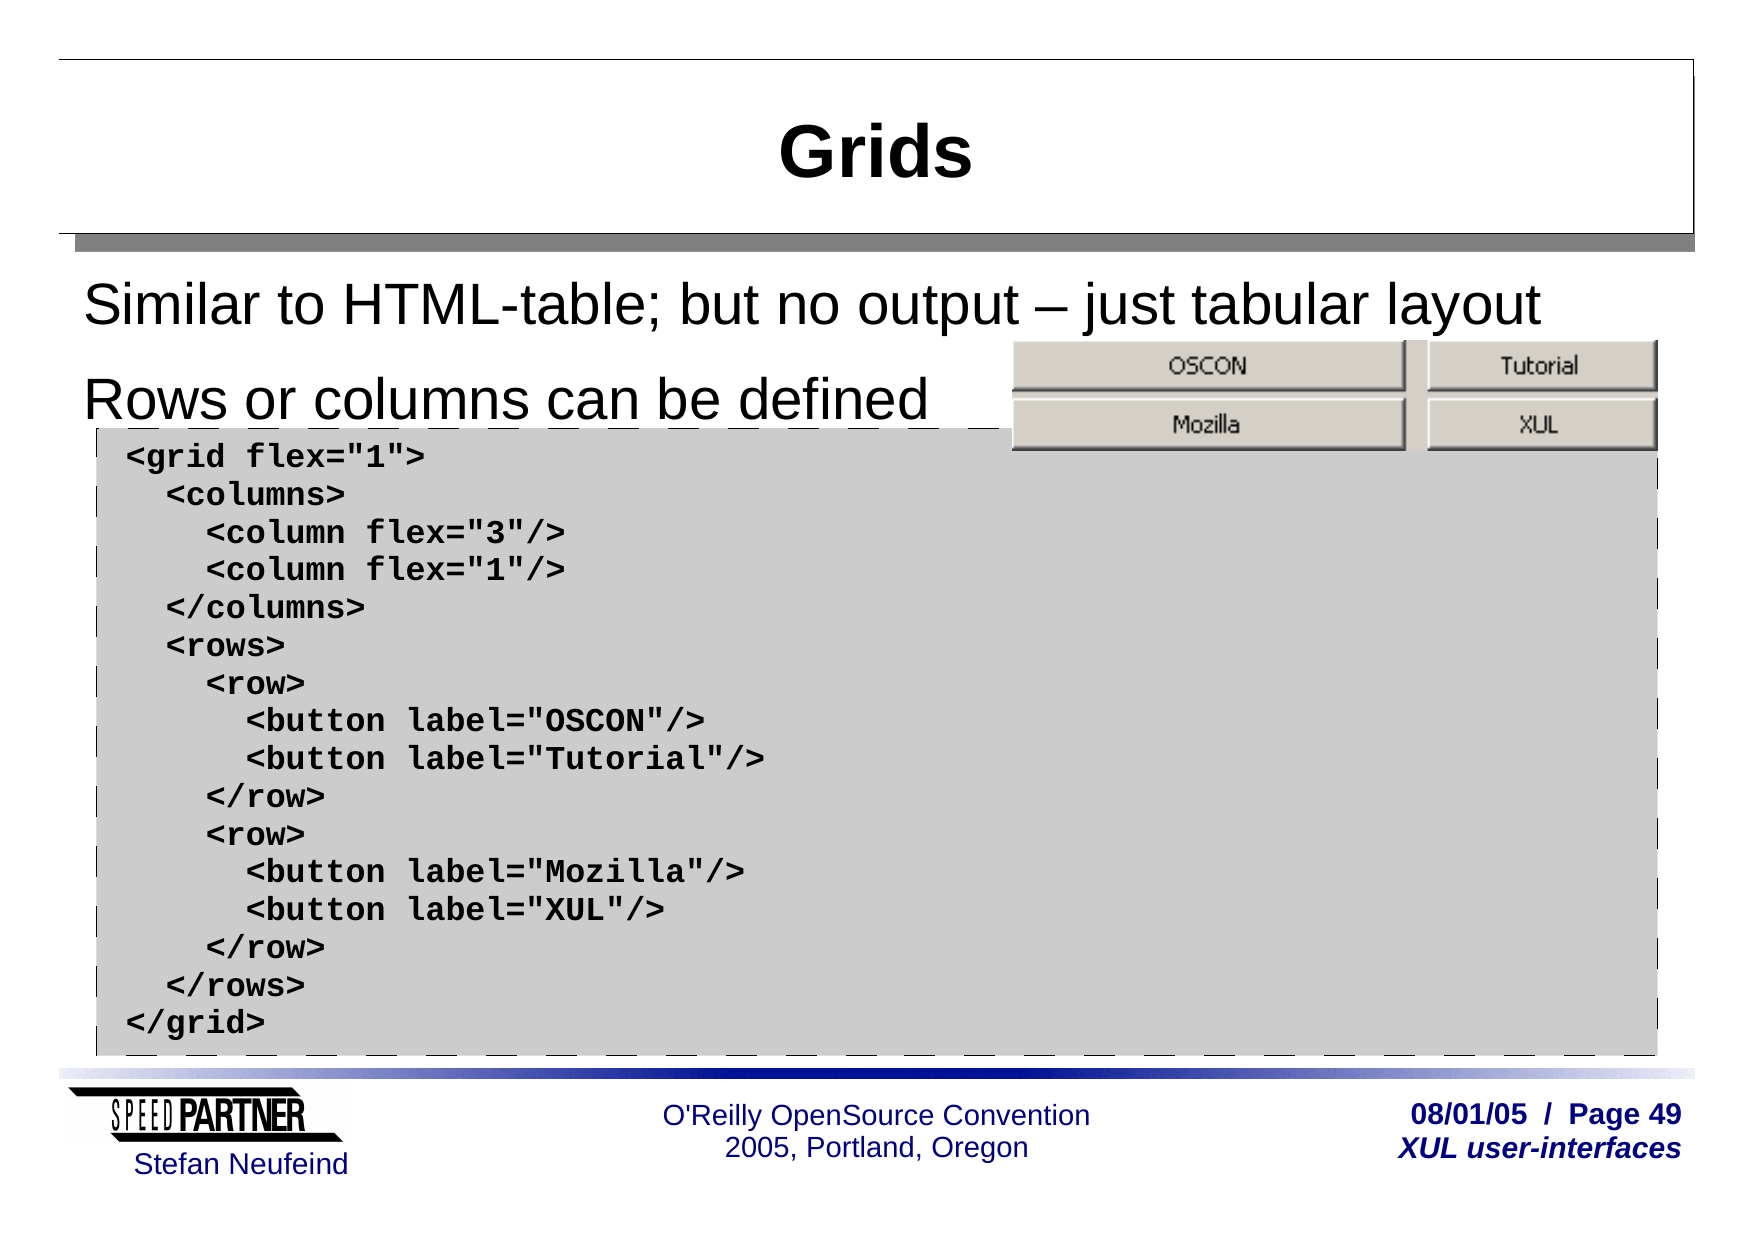

# Grids
Similar to HTML-table; but no output – just tabular layout
Rows or columns can be defined
<grid flex="1">
 <columns>
 <column flex="3"/>
 <column flex="1"/>
 </columns>
 <rows>
 <row>
 <button label="OSCON"/>
 <button label="Tutorial"/>
 </row>
 <row>
 <button label="Mozilla"/>
 <button label="XUL"/>
 </row>
 </rows>
</grid>